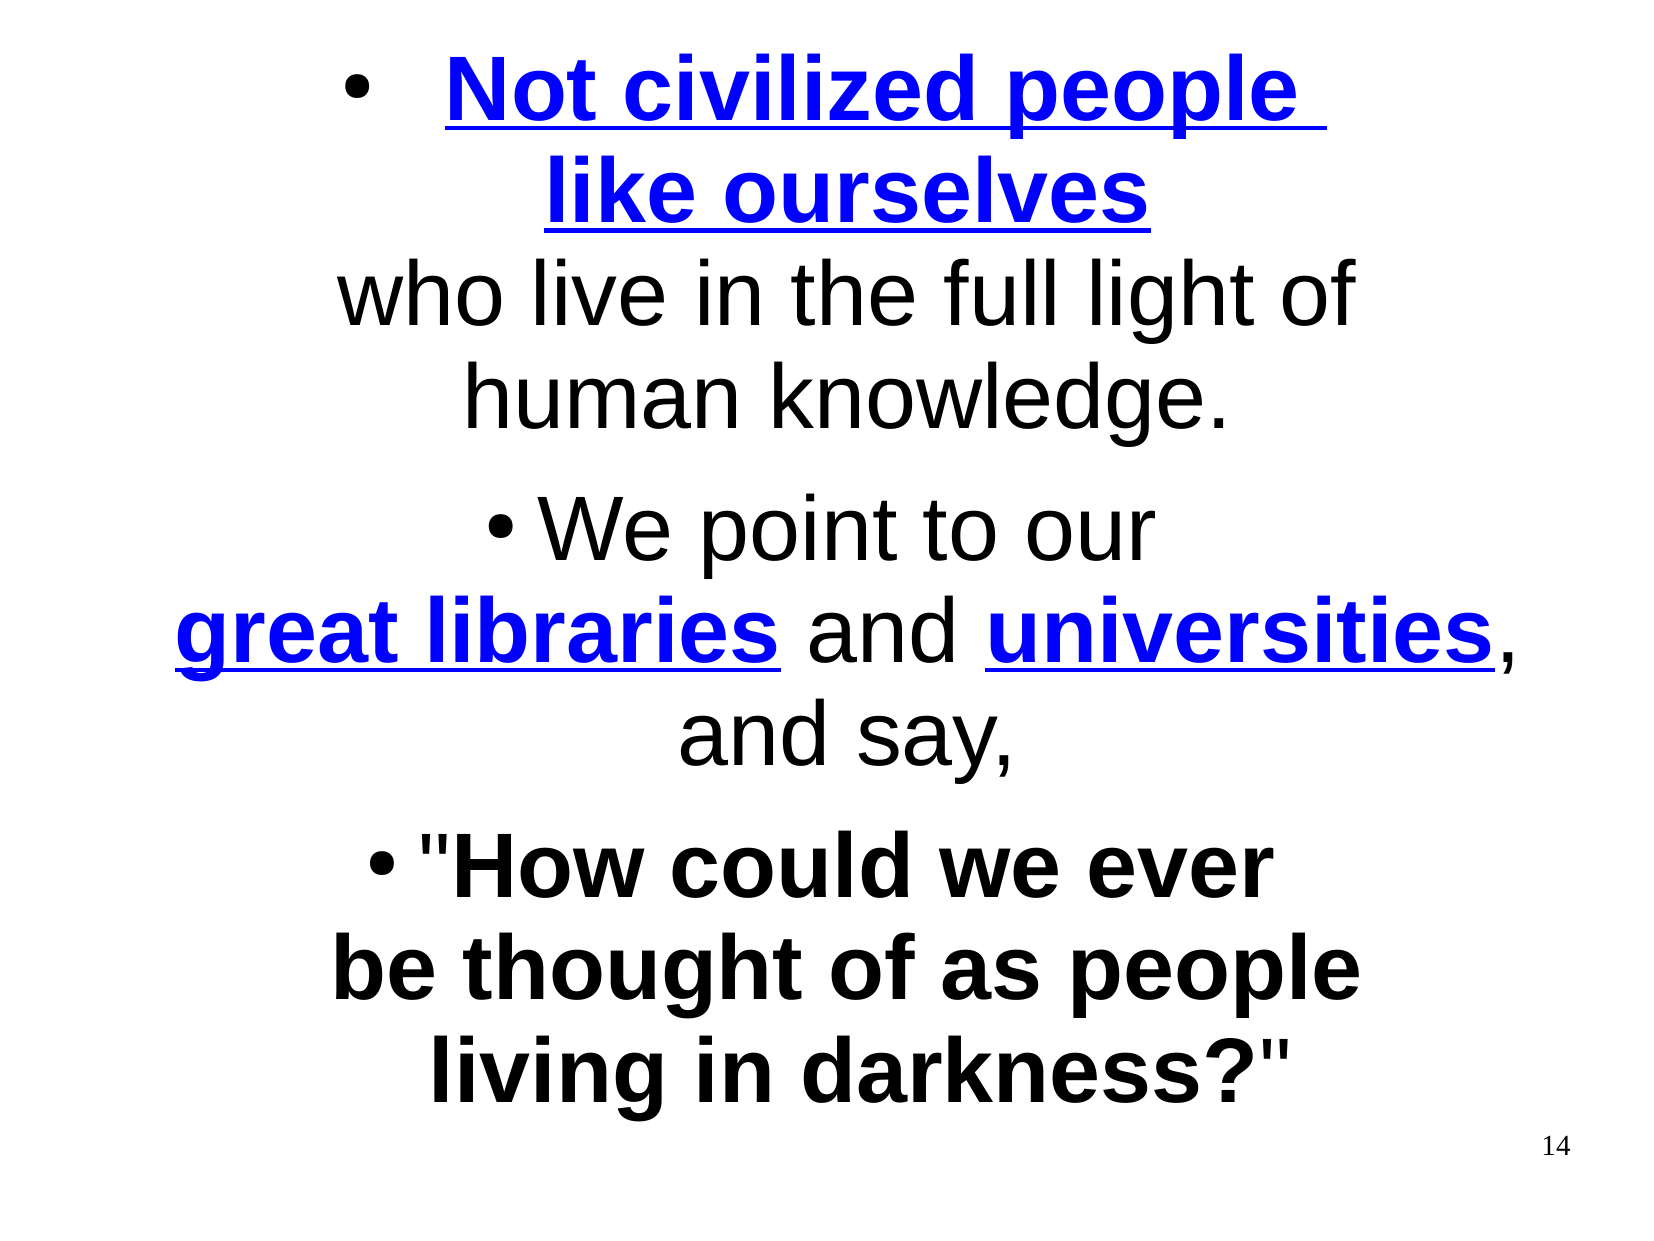

# Not civilized people like ourselves who live in the full light of human knowledge.
We point to our
great libraries and universities,
and say,
"How could we ever
be thought of as people
living in darkness?"
14